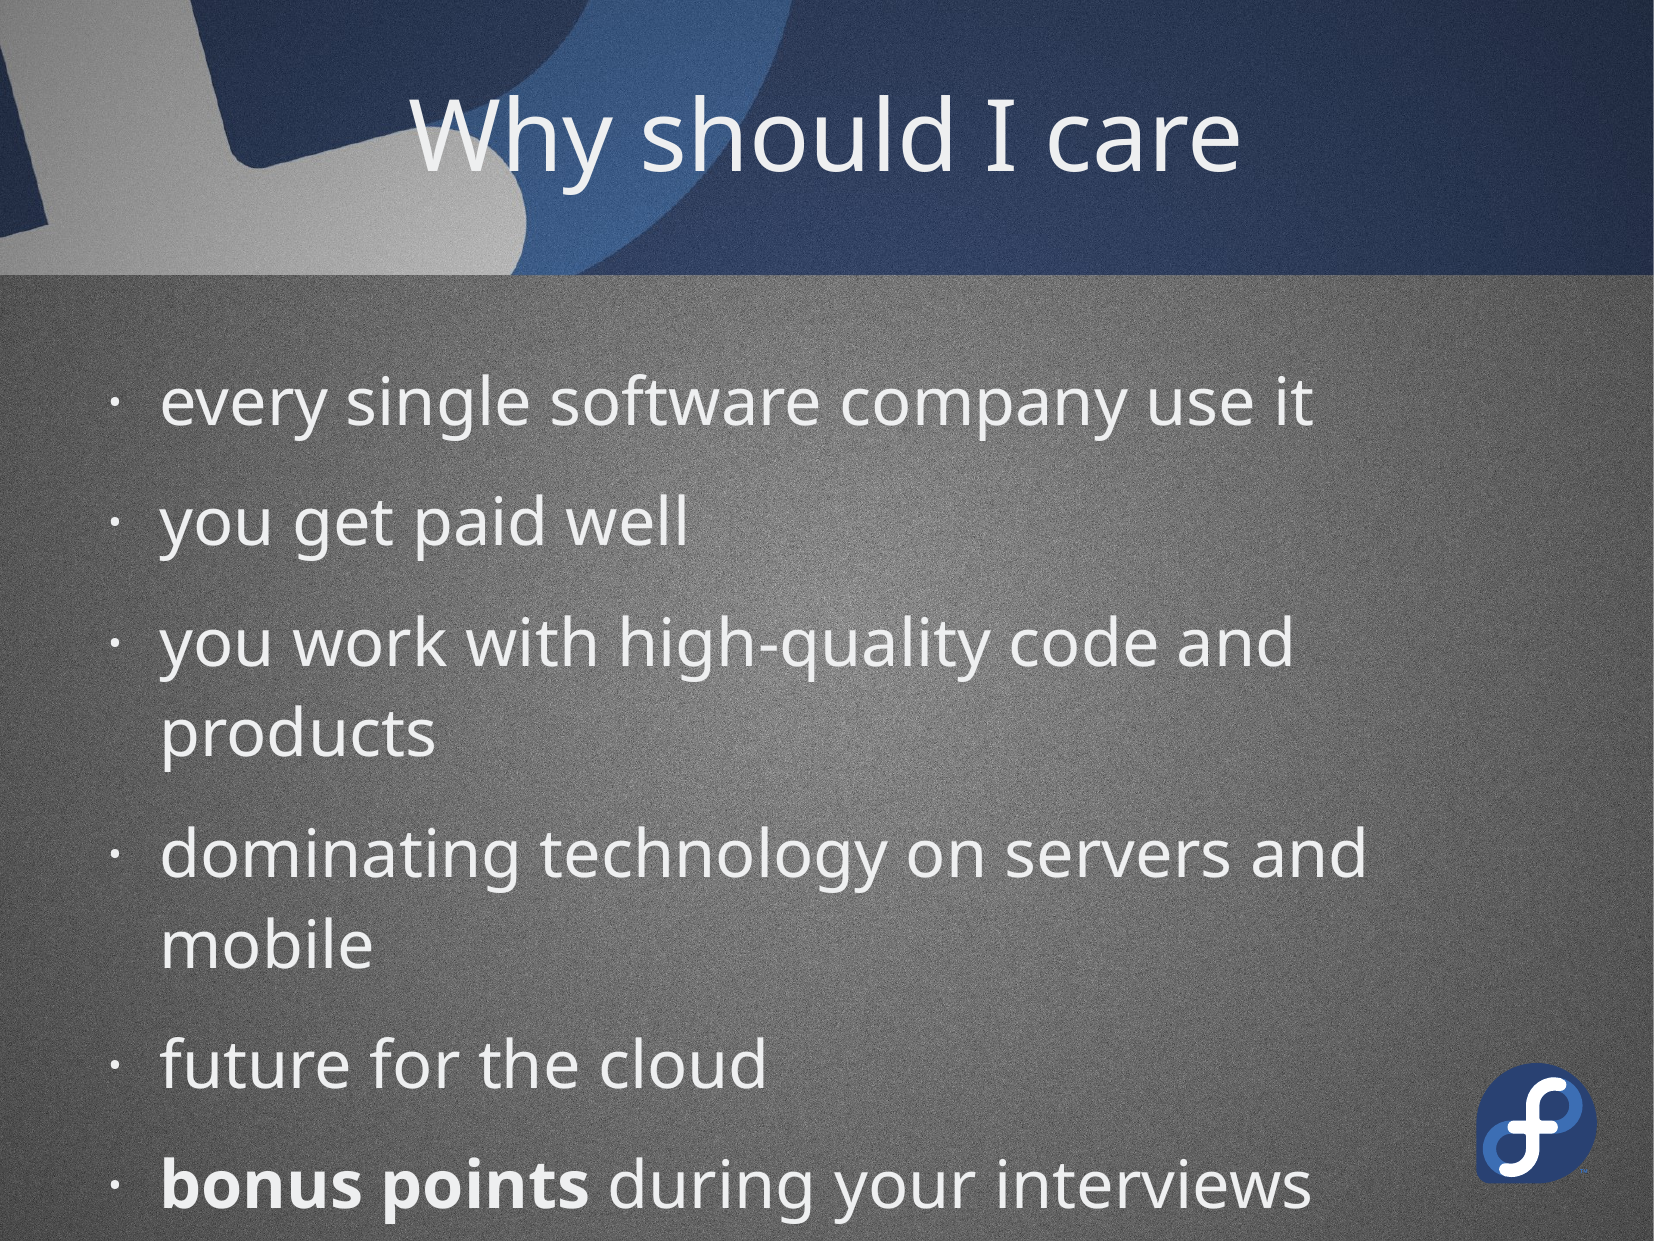

# Why should I care
every single software company use it
you get paid well
you work with high-quality code and products
dominating technology on servers and mobile
future for the cloud
bonus points during your interviews
you can't go wrong & it's fun!